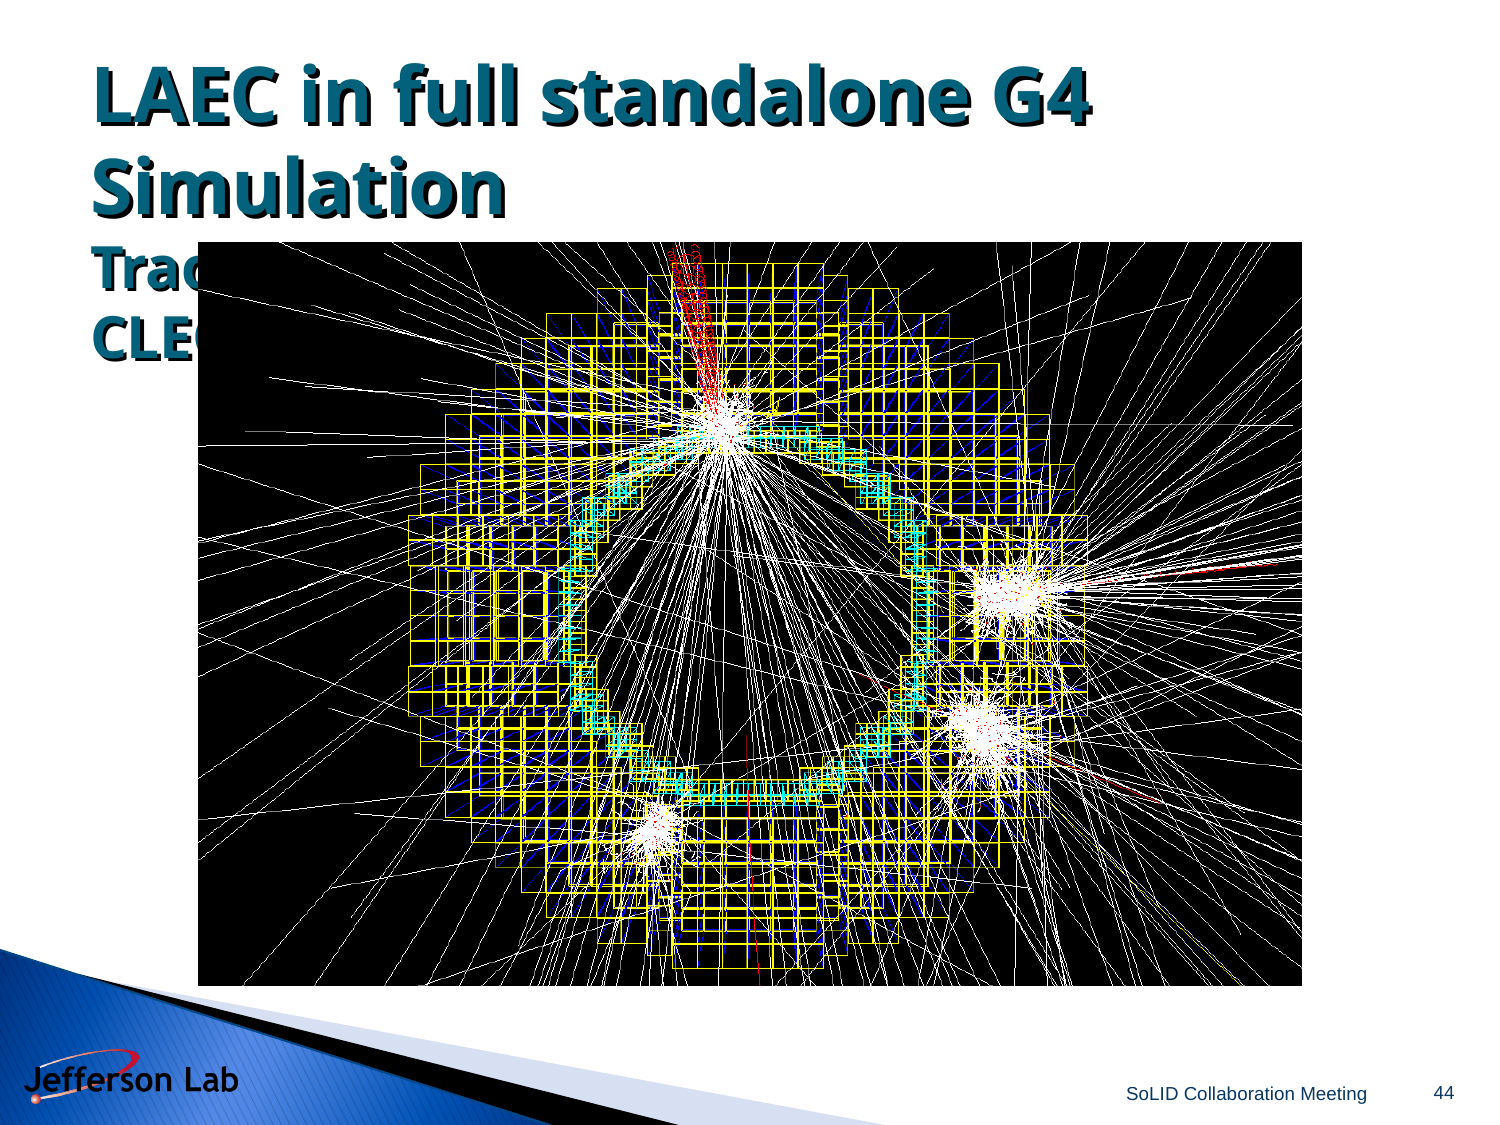

# LAEC in full standalone G4 Simulation Track transportation provided by GEMC, CLEO field
SoLID Collaboration Meeting